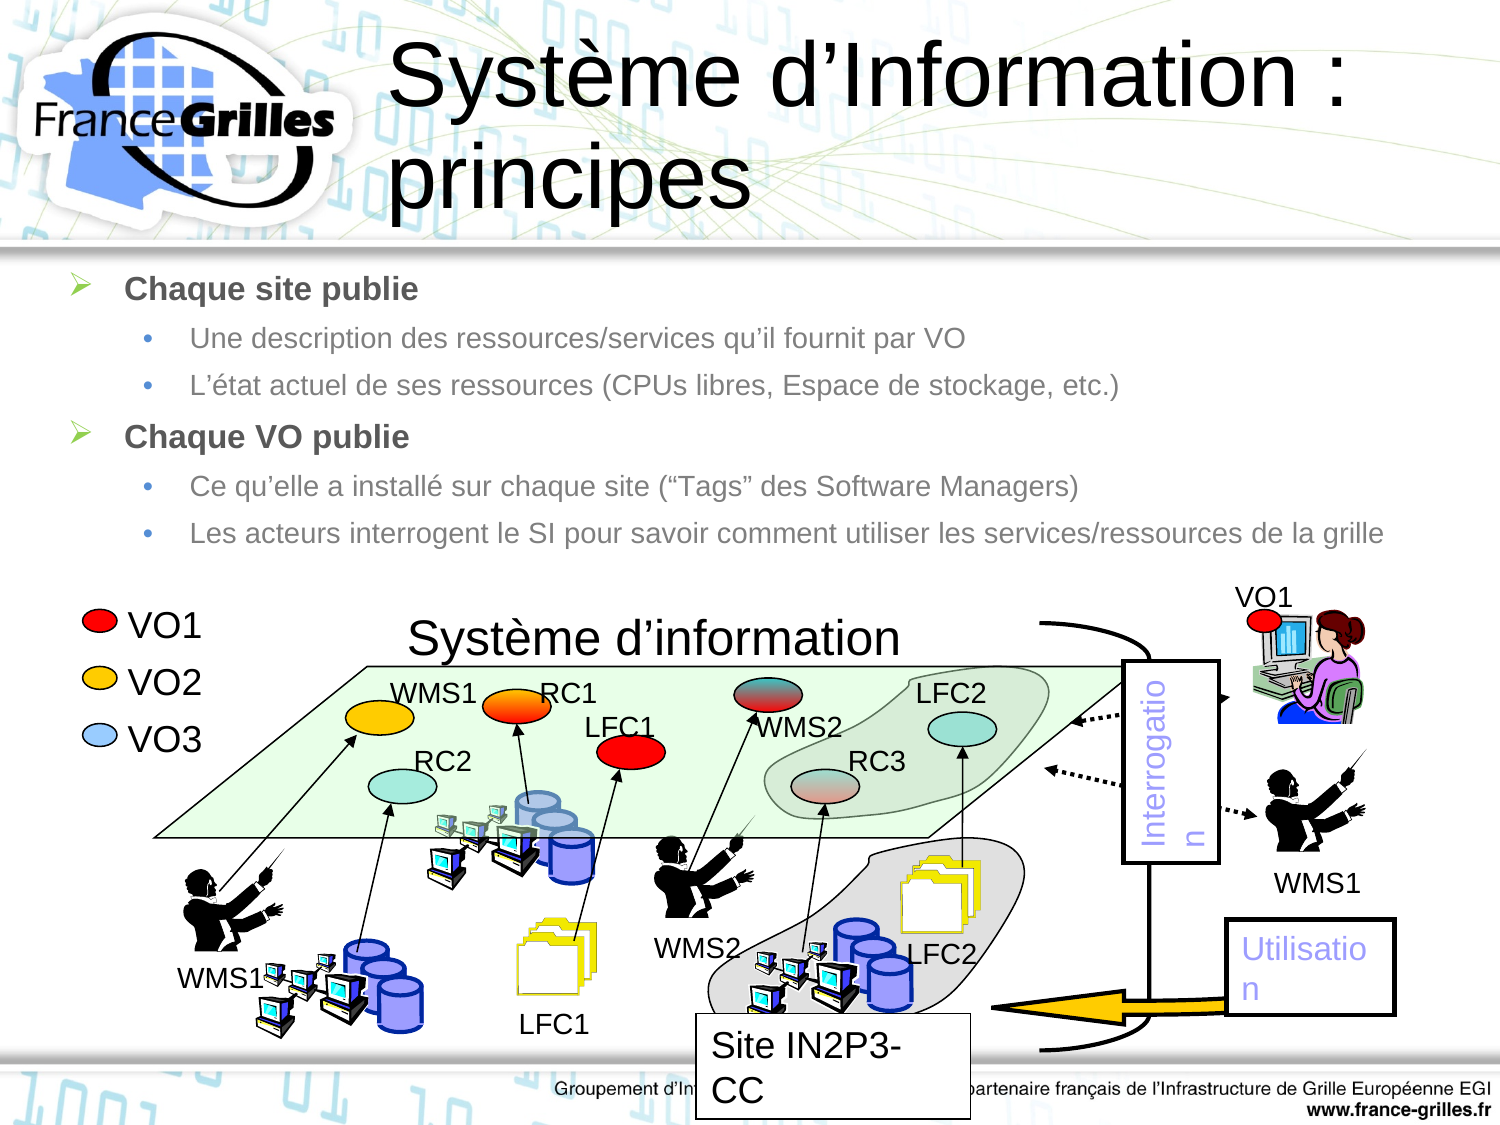

# Système d’Information : principes
Chaque site publie
Une description des ressources/services qu’il fournit par VO
L’état actuel de ses ressources (CPUs libres, Espace de stockage, etc.)
Chaque VO publie
Ce qu’elle a installé sur chaque site (“Tags” des Software Managers)
Les acteurs interrogent le SI pour savoir comment utiliser les services/ressources de la grille
VO1
VO1
Système d’information
VO2
WMS1
RC1
LFC2
LFC1
WMS2
VO3
Interrogation
RC2
RC3
WMS1
Utilisation
WMS2
LFC2
WMS1
LFC1
Site IN2P3-CC